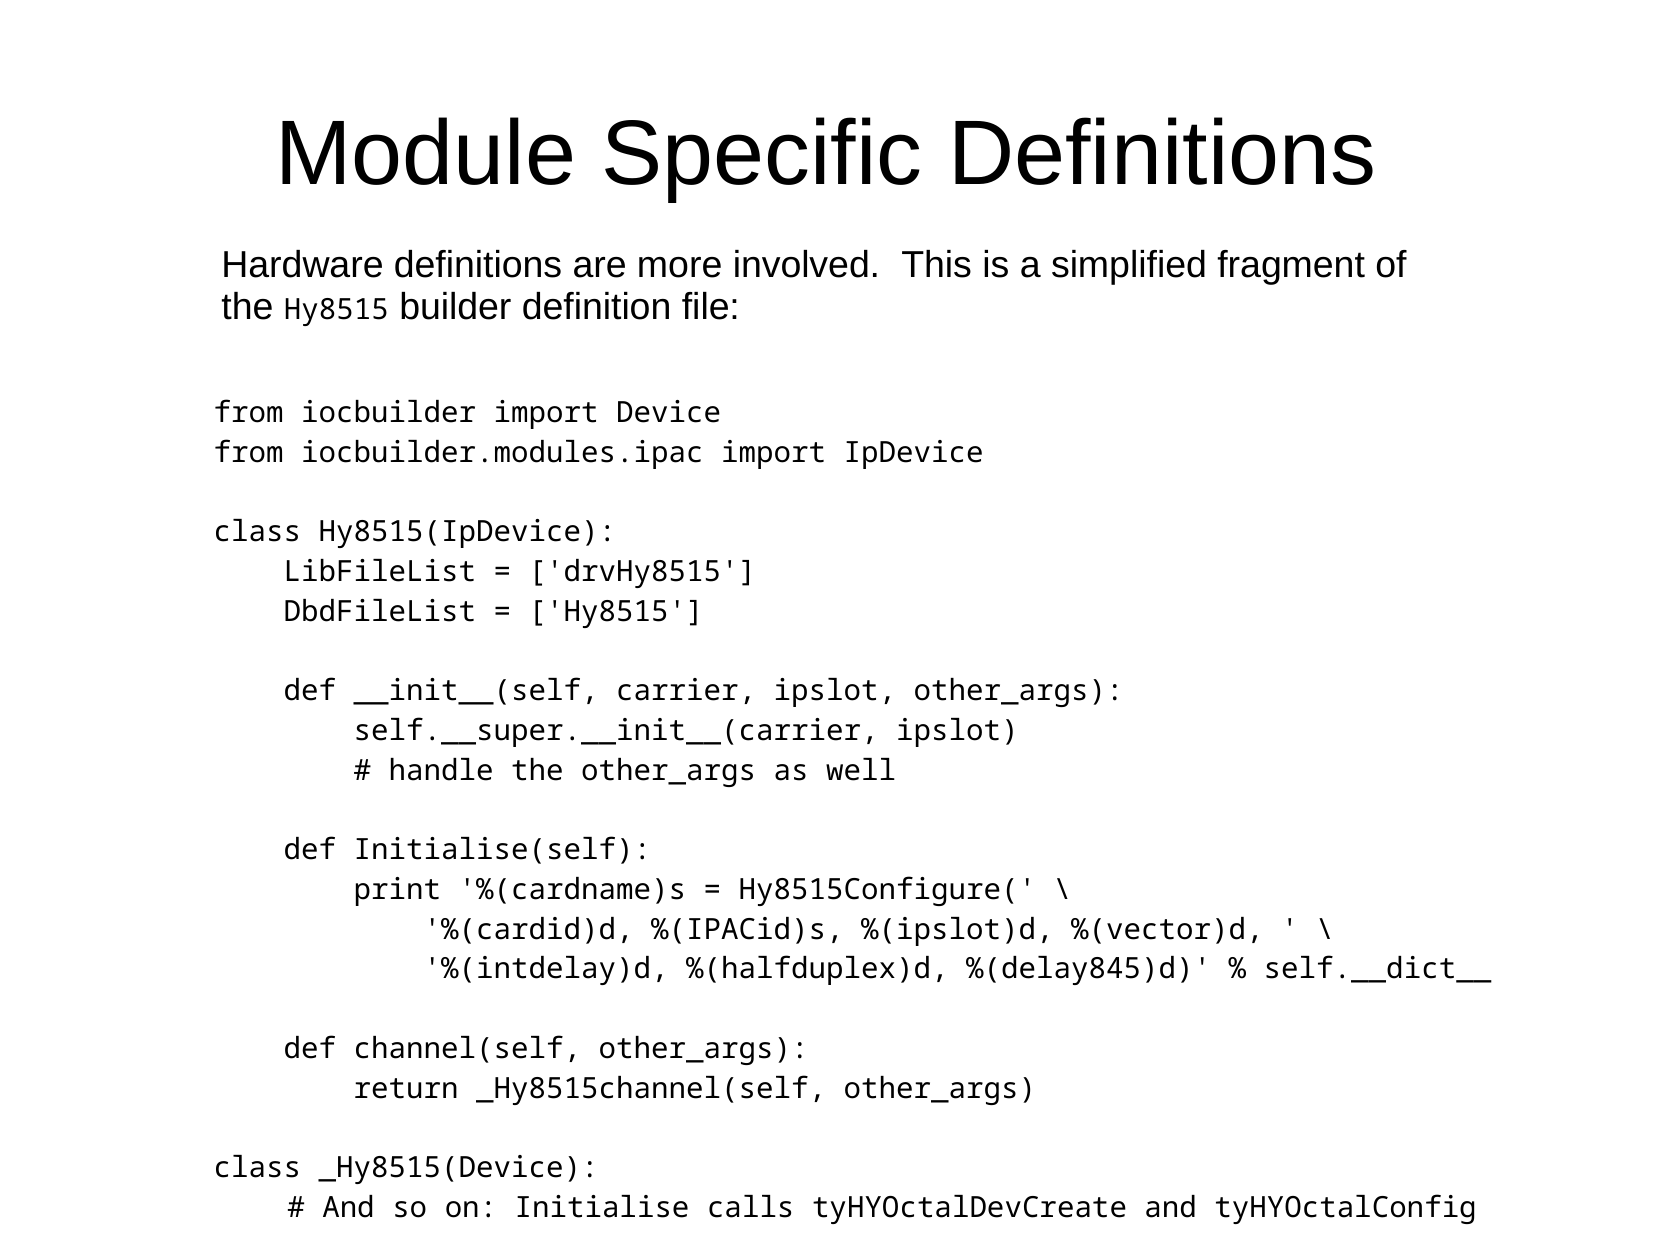

# Module Specific Definitions
Hardware definitions are more involved. This is a simplified fragment of the Hy8515 builder definition file:
from iocbuilder import Device
from iocbuilder.modules.ipac import IpDevice
class Hy8515(IpDevice):
 LibFileList = ['drvHy8515']
 DbdFileList = ['Hy8515']
 def __init__(self, carrier, ipslot, other_args):
 self.__super.__init__(carrier, ipslot)
 # handle the other_args as well
 def Initialise(self):
 print '%(cardname)s = Hy8515Configure(' \
 '%(cardid)d, %(IPACid)s, %(ipslot)d, %(vector)d, ' \
 '%(intdelay)d, %(halfduplex)d, %(delay845)d)' % self.__dict__
 def channel(self, other_args):
 return _Hy8515channel(self, other_args)
class _Hy8515(Device):
	# And so on: Initialise calls tyHYOctalDevCreate and tyHYOctalConfig